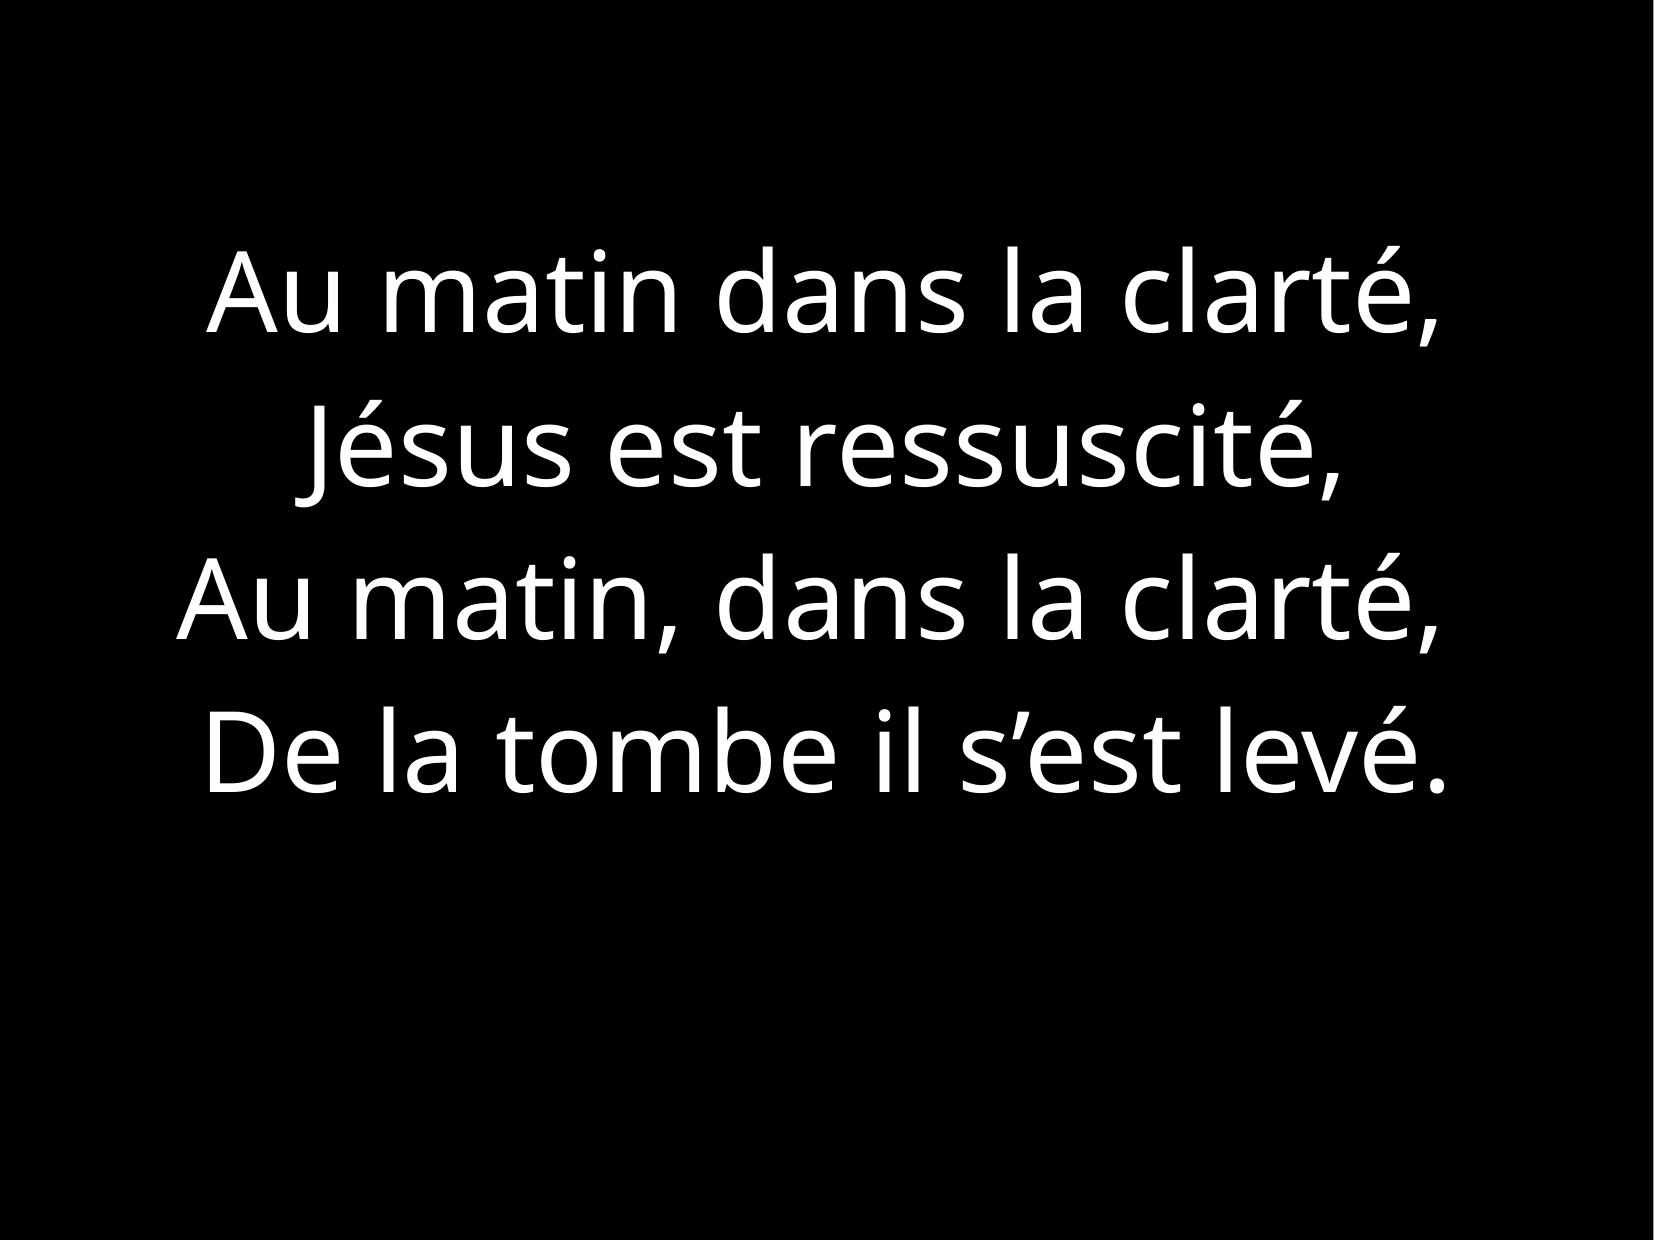

# Au matin dans la clarté, Jésus est ressuscité,
Au matin, dans la clarté,
De la tombe il s’est levé.